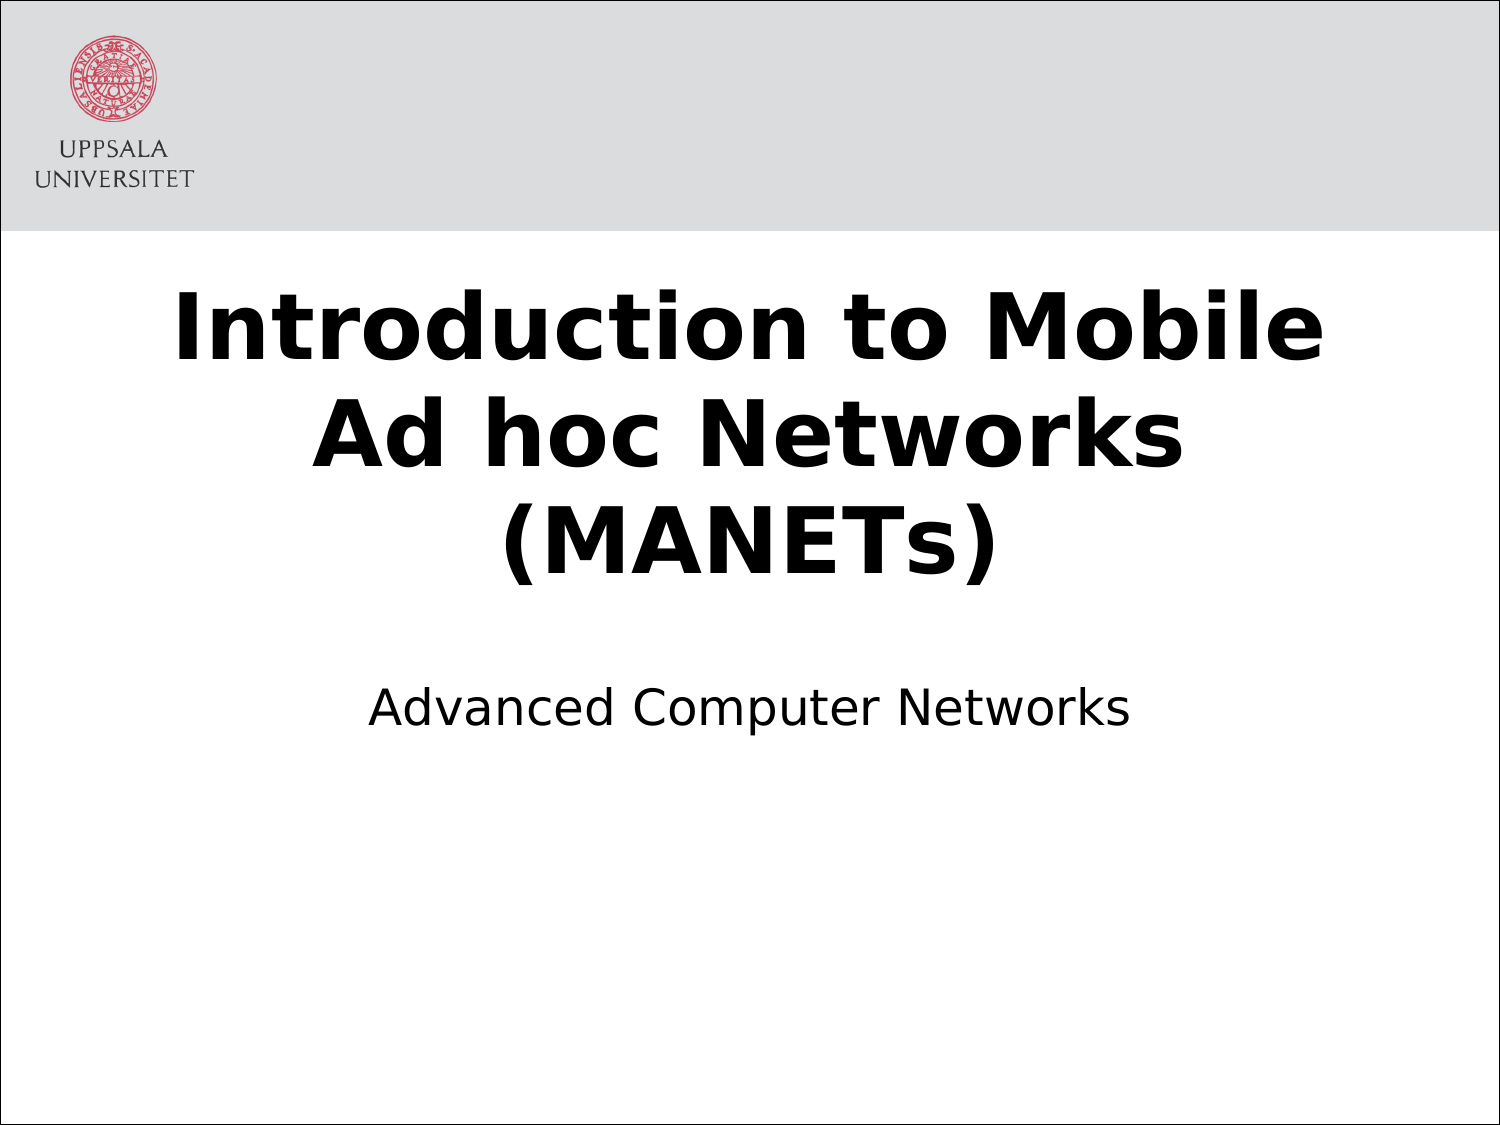

Introduction to Mobile Ad hoc Networks (MANETs)
Advanced Computer Networks